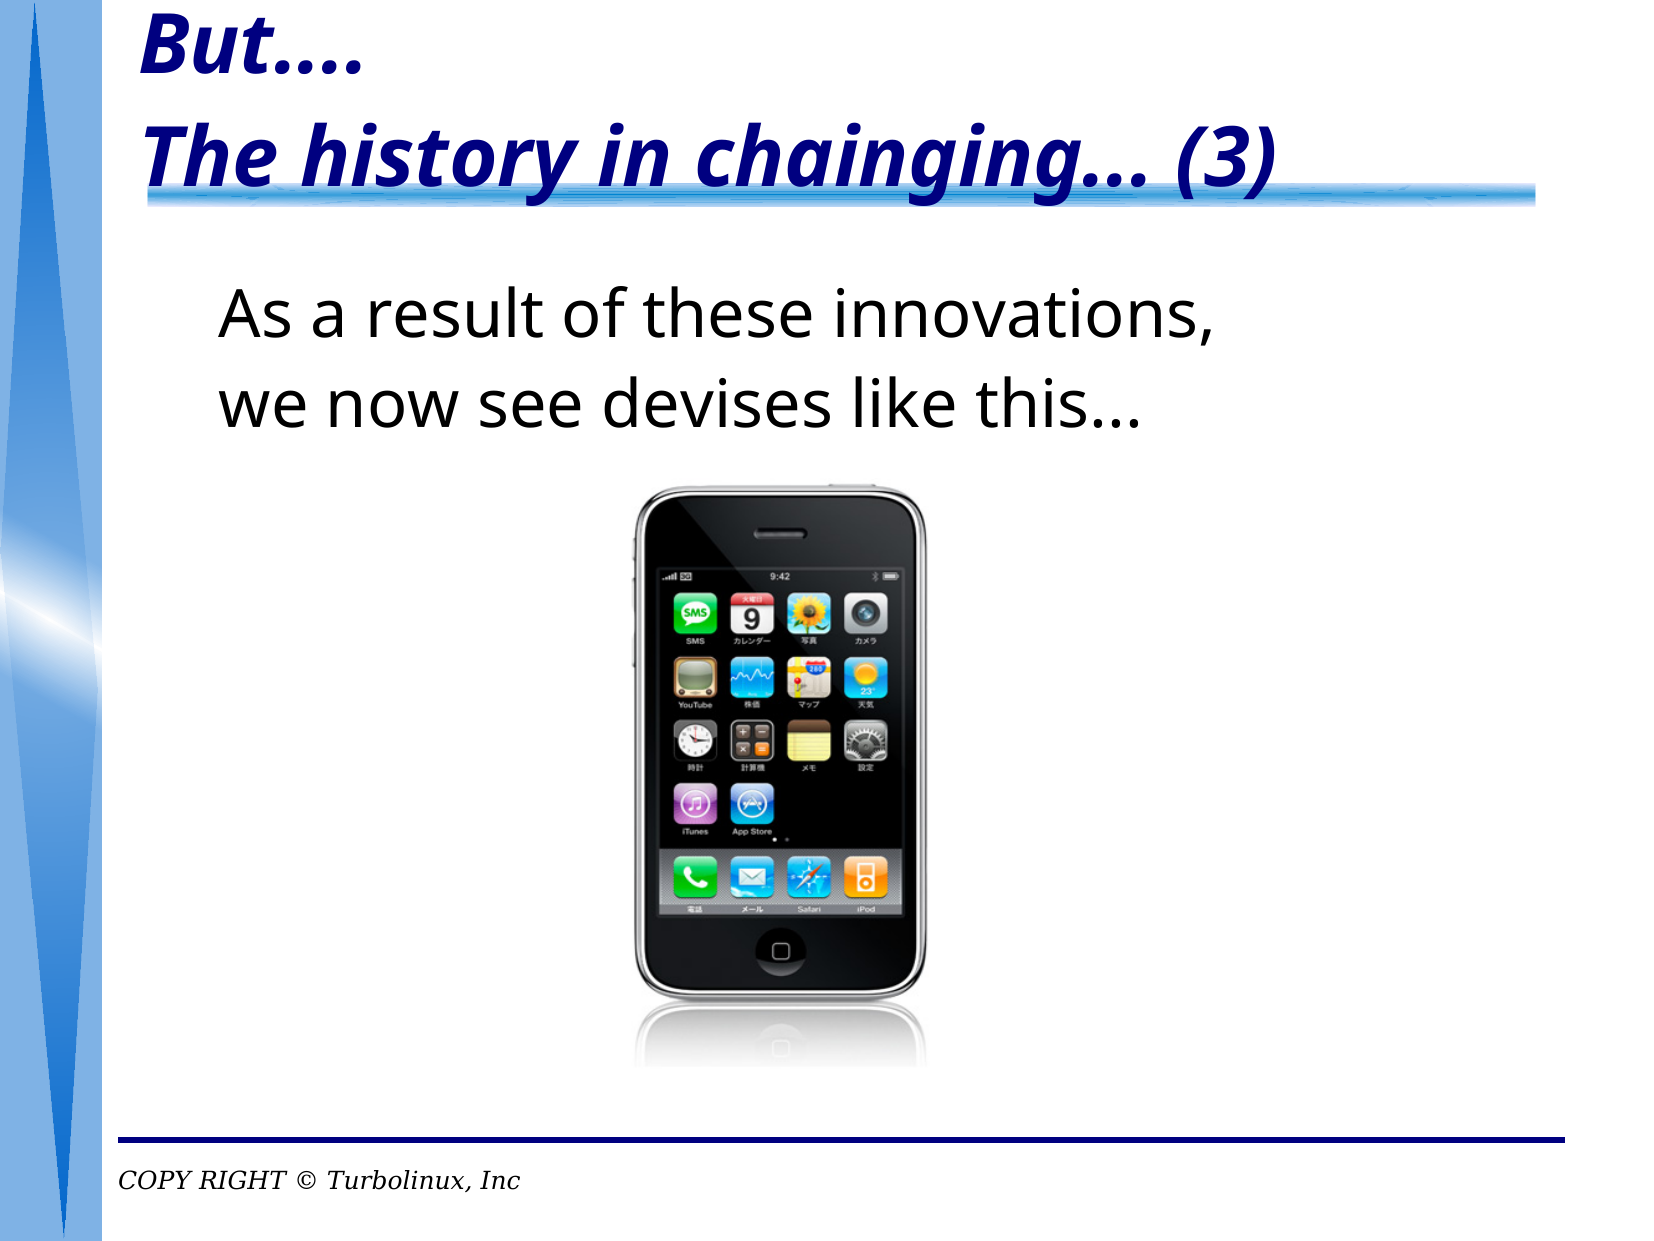

# But.... The history in chainging... (3)
As a result of these innovations,
we now see devises like this...